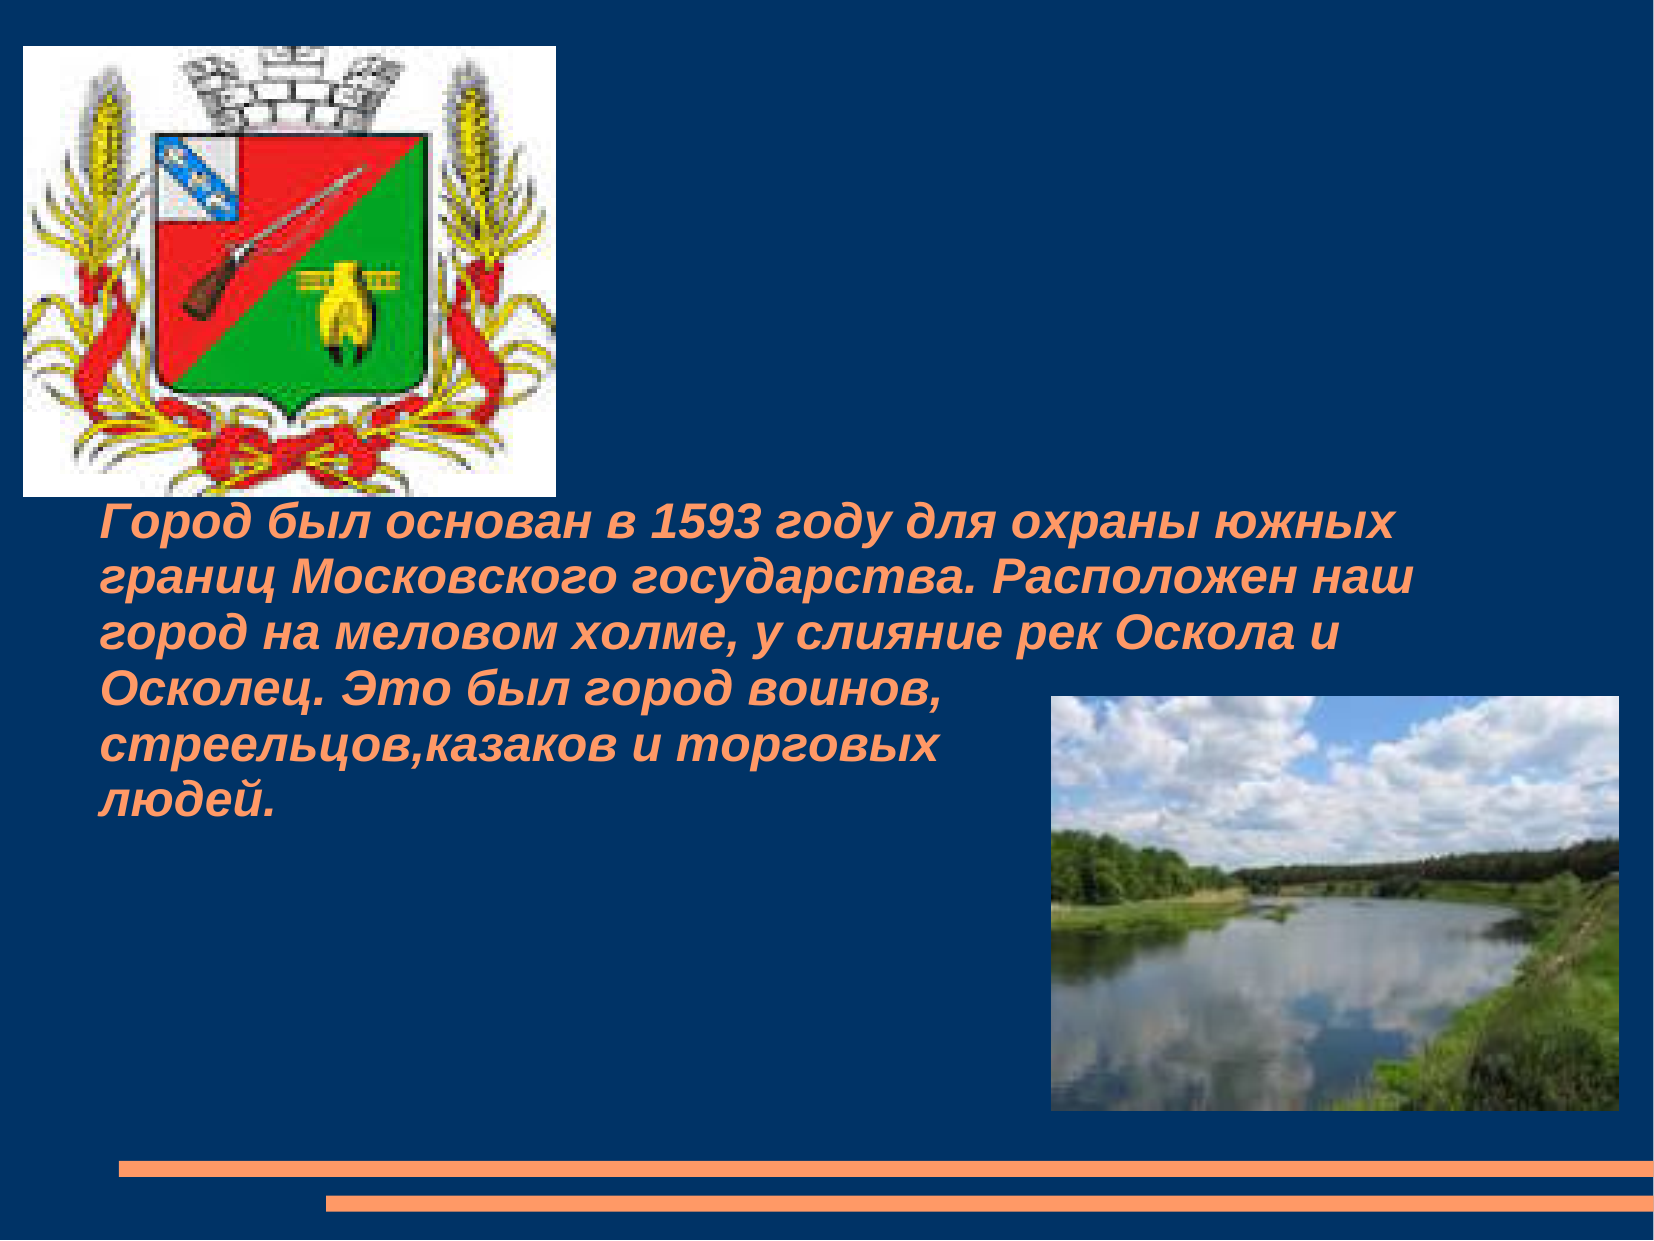

# Город был основан в 1593 году для охраны южных границ Московского государства. Расположен наш город на меловом холме, у слияние рек Оскола и Осколец. Это был город воинов, стреельцов,казаков и торговых людей.